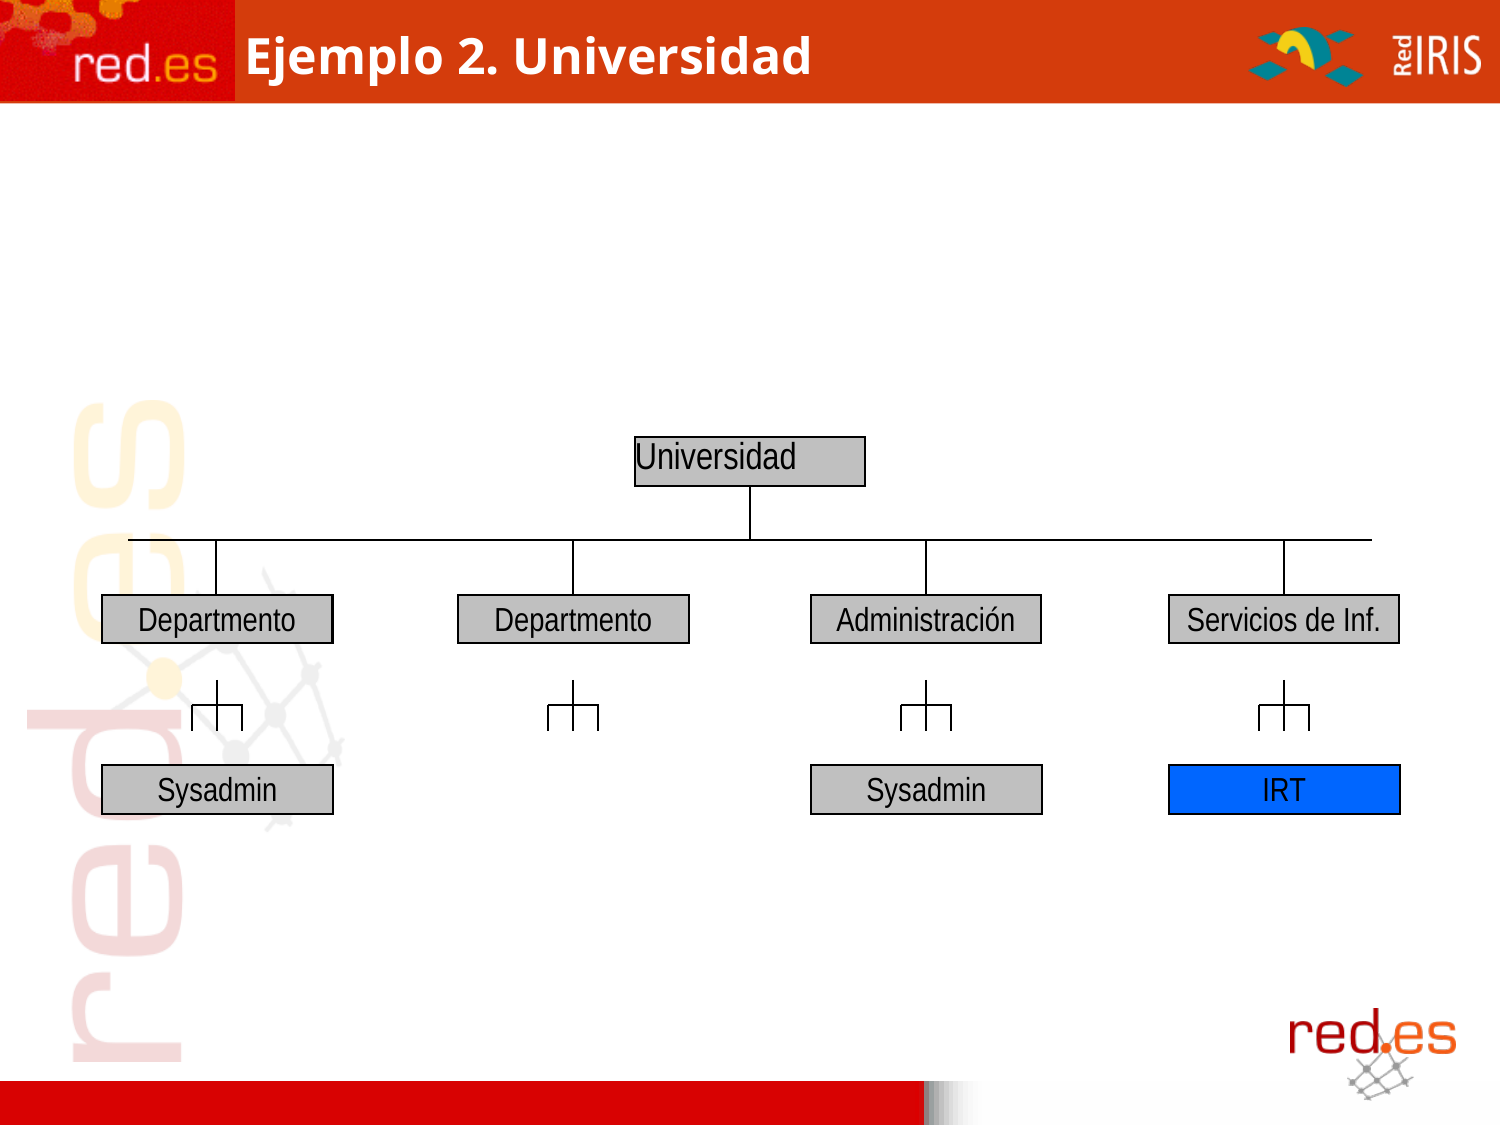

# Ejemplo 2. Universidad
Universidad
Departmento
Departmento
Administración
Servicios de Inf.
Sysadmin
Sysadmin
IRT